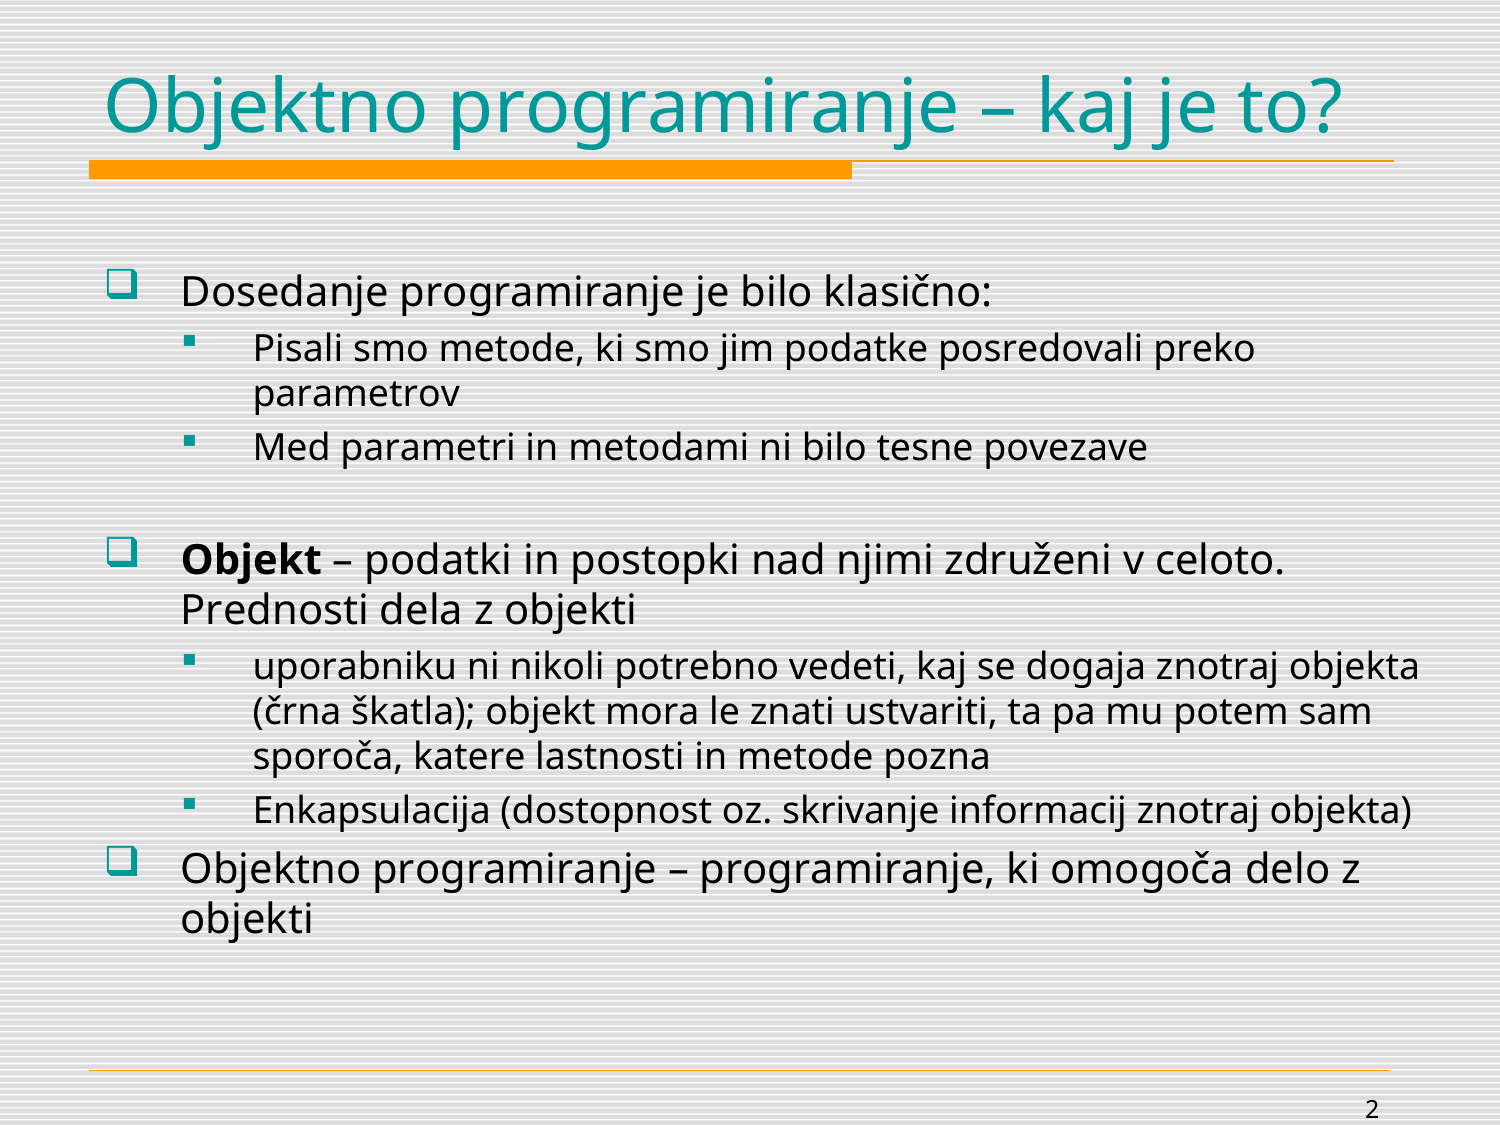

# Objektno programiranje – kaj je to?
Dosedanje programiranje je bilo klasično:
Pisali smo metode, ki smo jim podatke posredovali preko parametrov
Med parametri in metodami ni bilo tesne povezave
Objekt – podatki in postopki nad njimi združeni v celoto. Prednosti dela z objekti
uporabniku ni nikoli potrebno vedeti, kaj se dogaja znotraj objekta (črna škatla); objekt mora le znati ustvariti, ta pa mu potem sam sporoča, katere lastnosti in metode pozna
Enkapsulacija (dostopnost oz. skrivanje informacij znotraj objekta)
Objektno programiranje – programiranje, ki omogoča delo z objekti